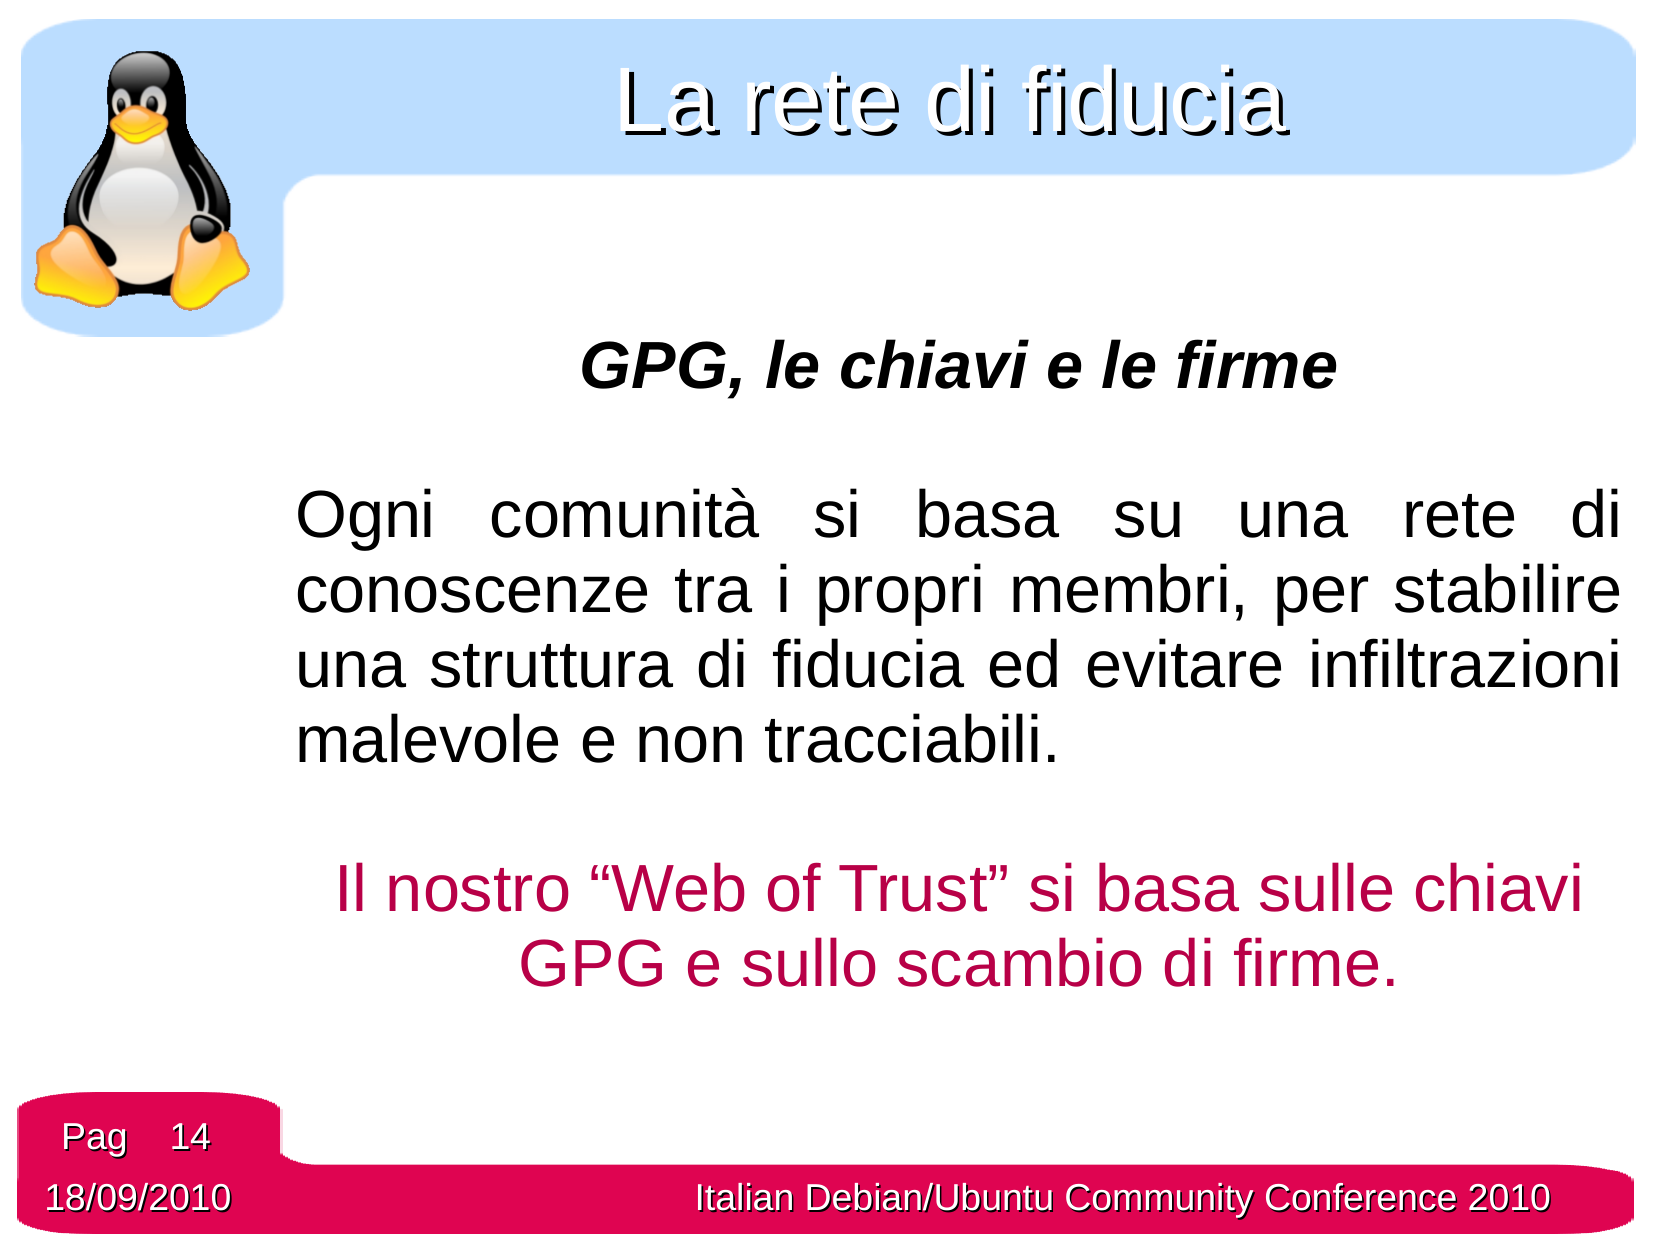

# La rete di fiducia
GPG, le chiavi e le firme
Ogni comunità si basa su una rete di conoscenze tra i propri membri, per stabilire una struttura di fiducia ed evitare infiltrazioni malevole e non tracciabili.
Il nostro “Web of Trust” si basa sulle chiavi GPG e sullo scambio di firme.
Pag
Italian Debian/Ubuntu Community Conference 2010
18/09/2010